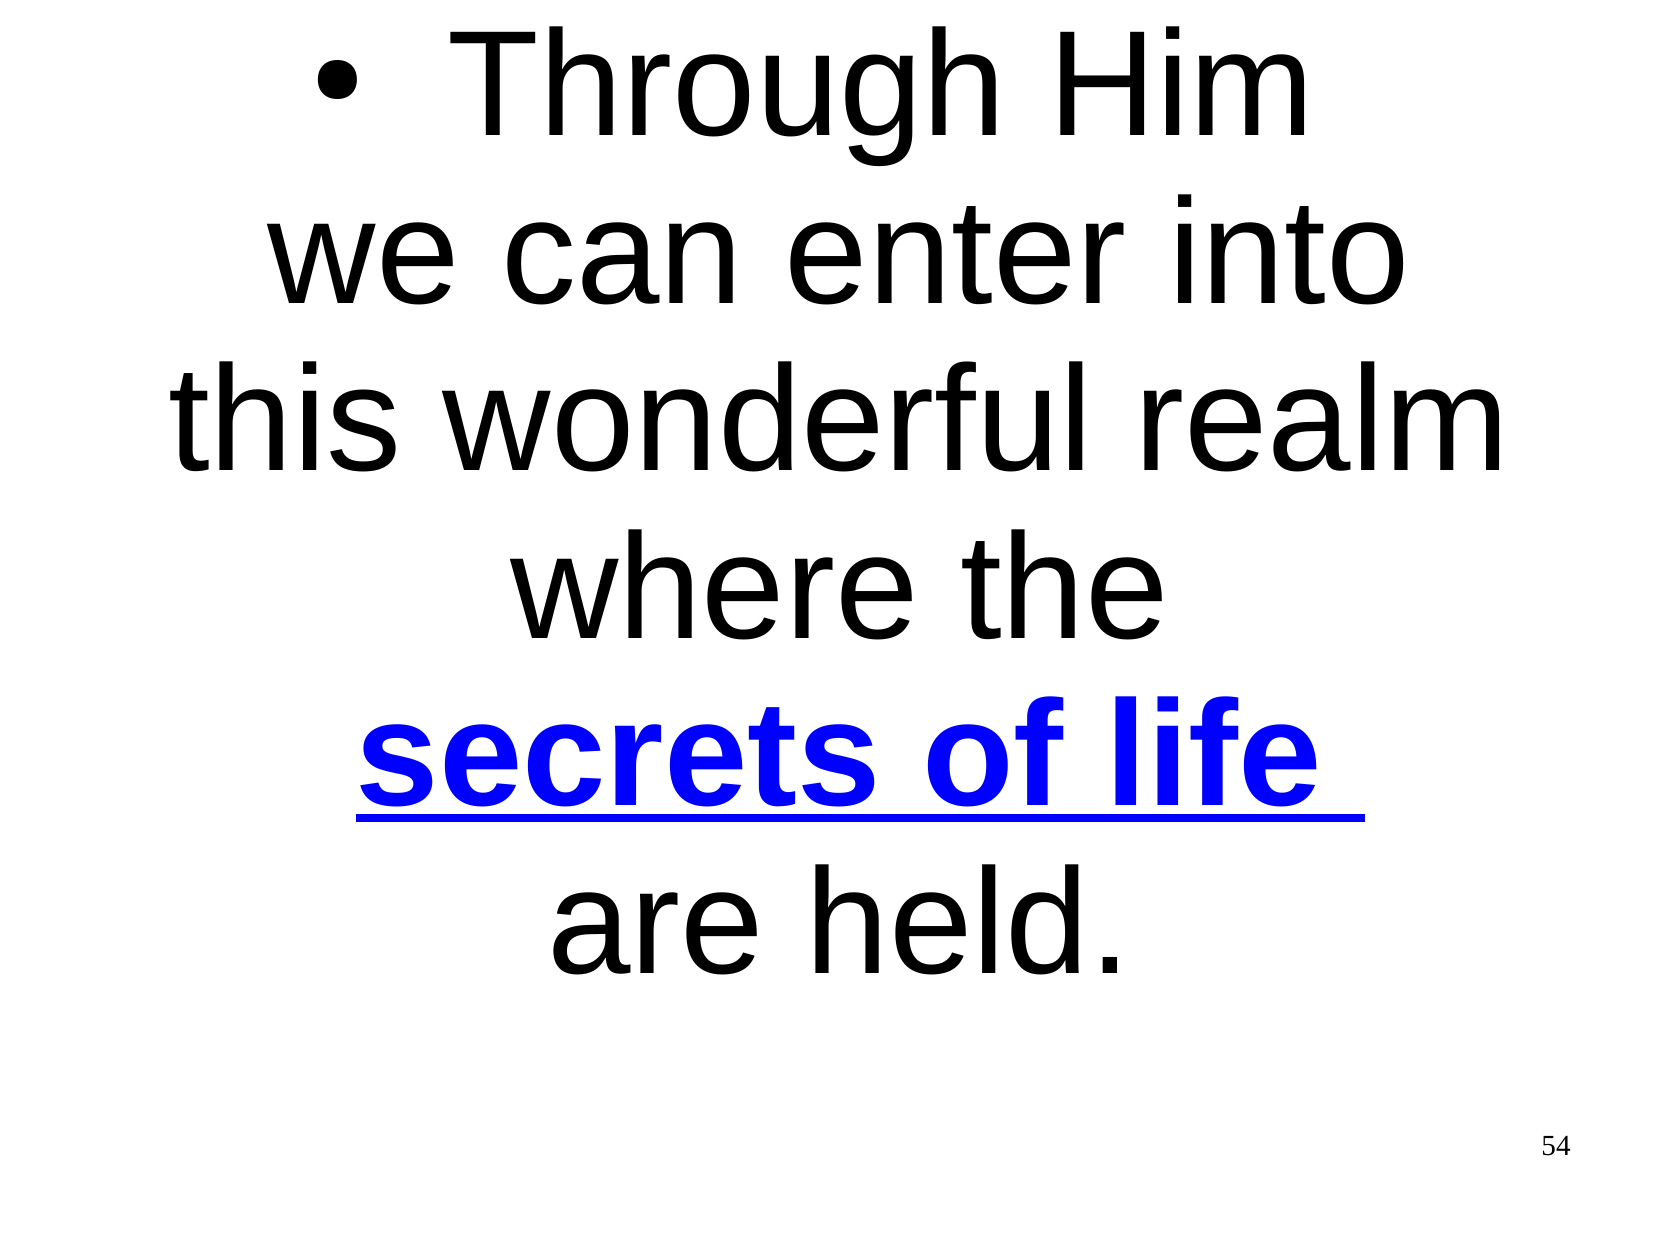

# Through Him we can enter into this wonderful realm where the secrets of life are held.
54